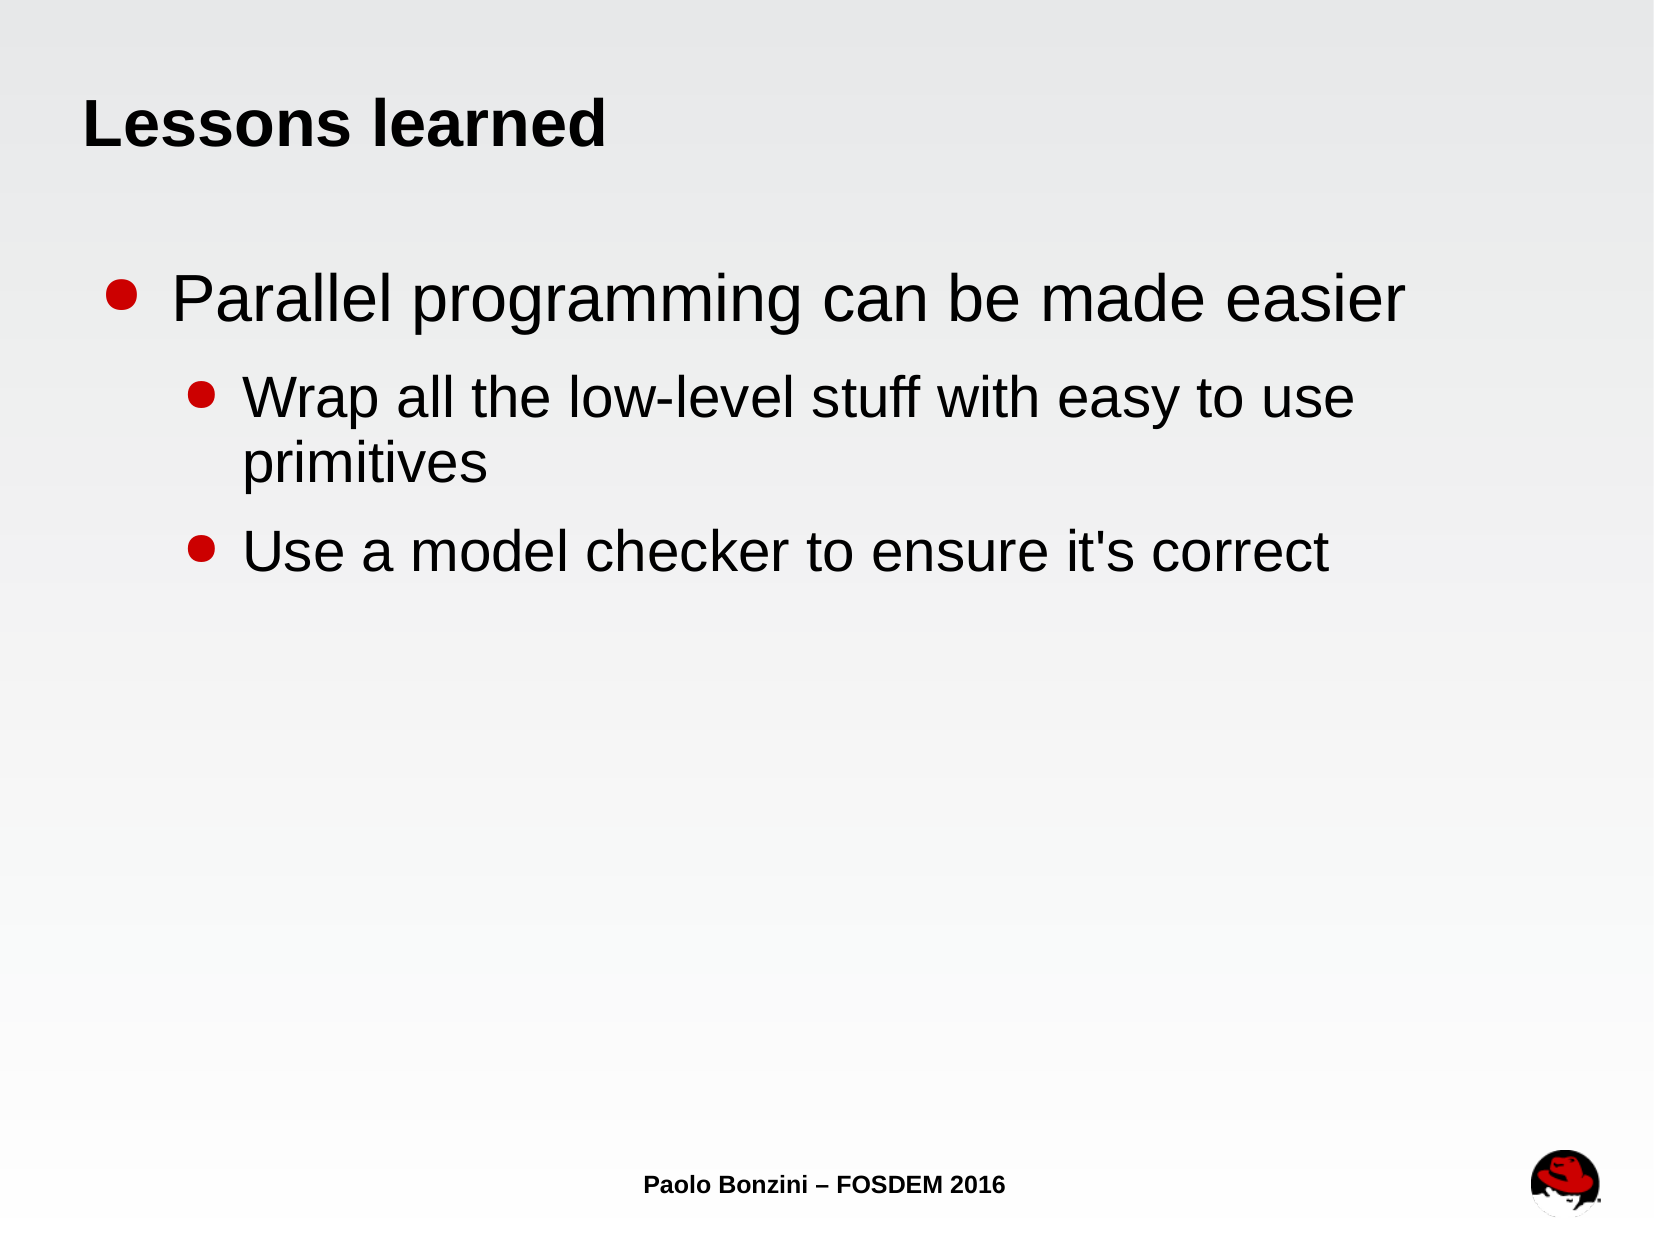

# Lessons learned
Parallel programming can be made easier
Wrap all the low-level stuff with easy to use primitives
Use a model checker to ensure it's correct